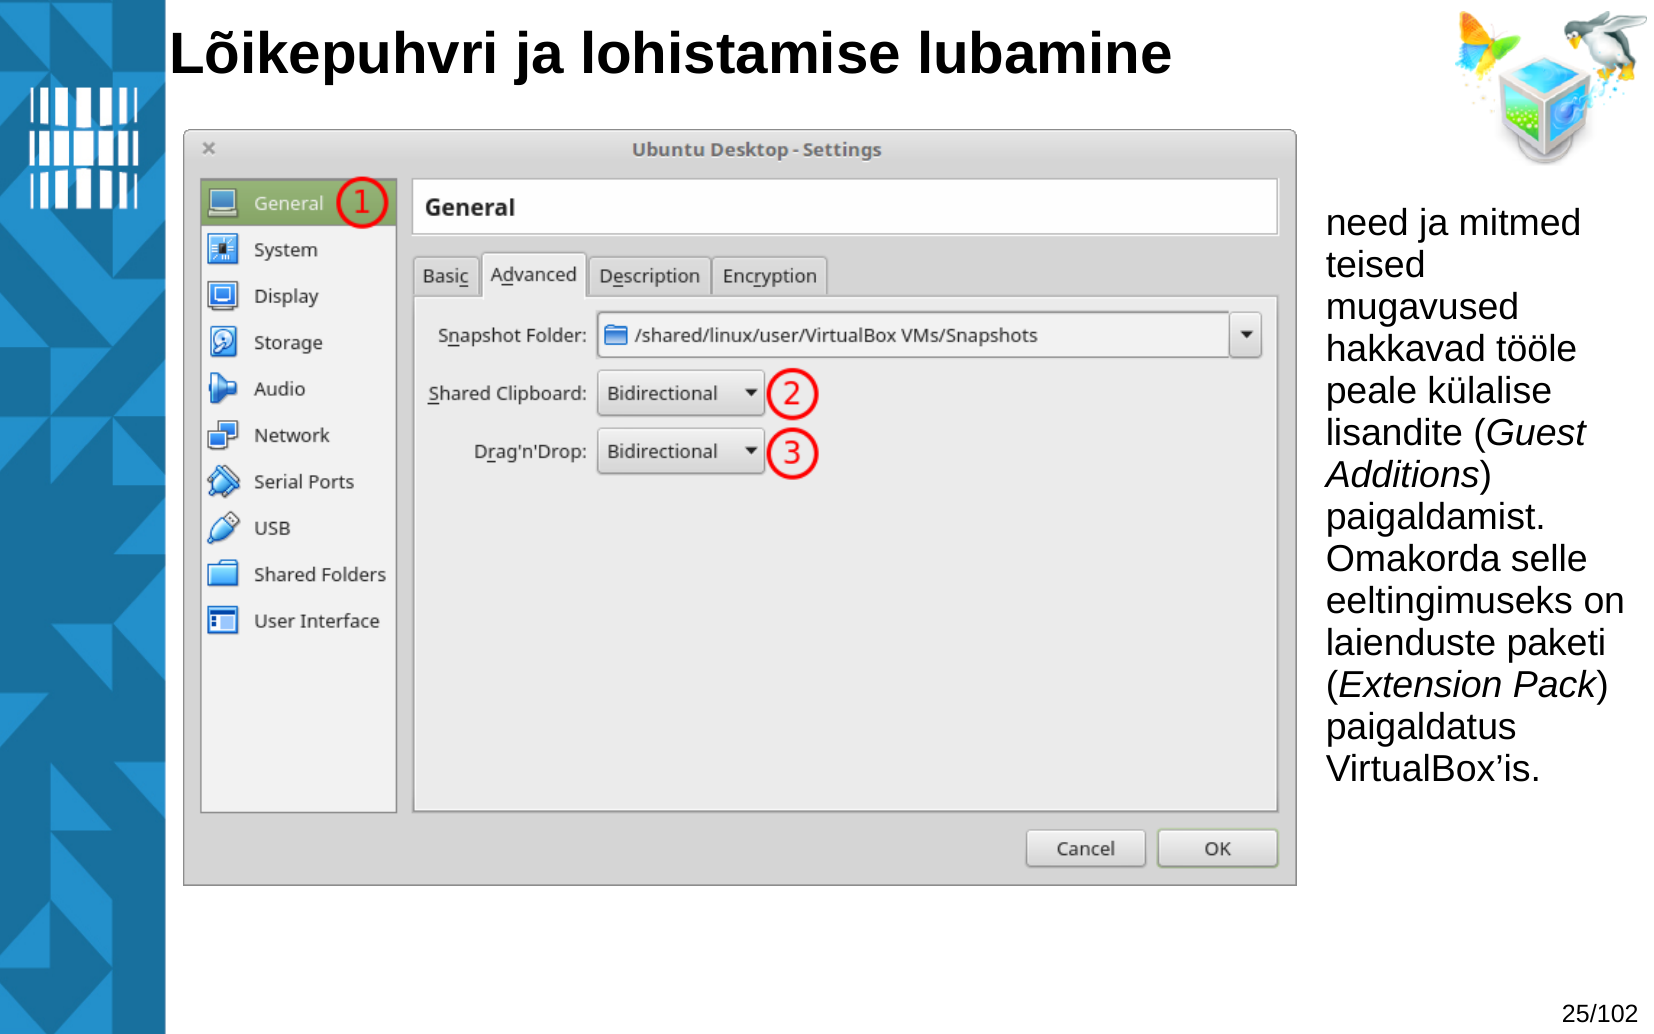

# Lõikepuhvri ja lohistamise lubamine
need ja mitmed teised mugavused hakkavad tööle peale külalise lisandite (Guest Additions) paigaldamist. Omakorda selle eeltingimuseks on laienduste paketi (Extension Pack) paigaldatus VirtualBox’is.